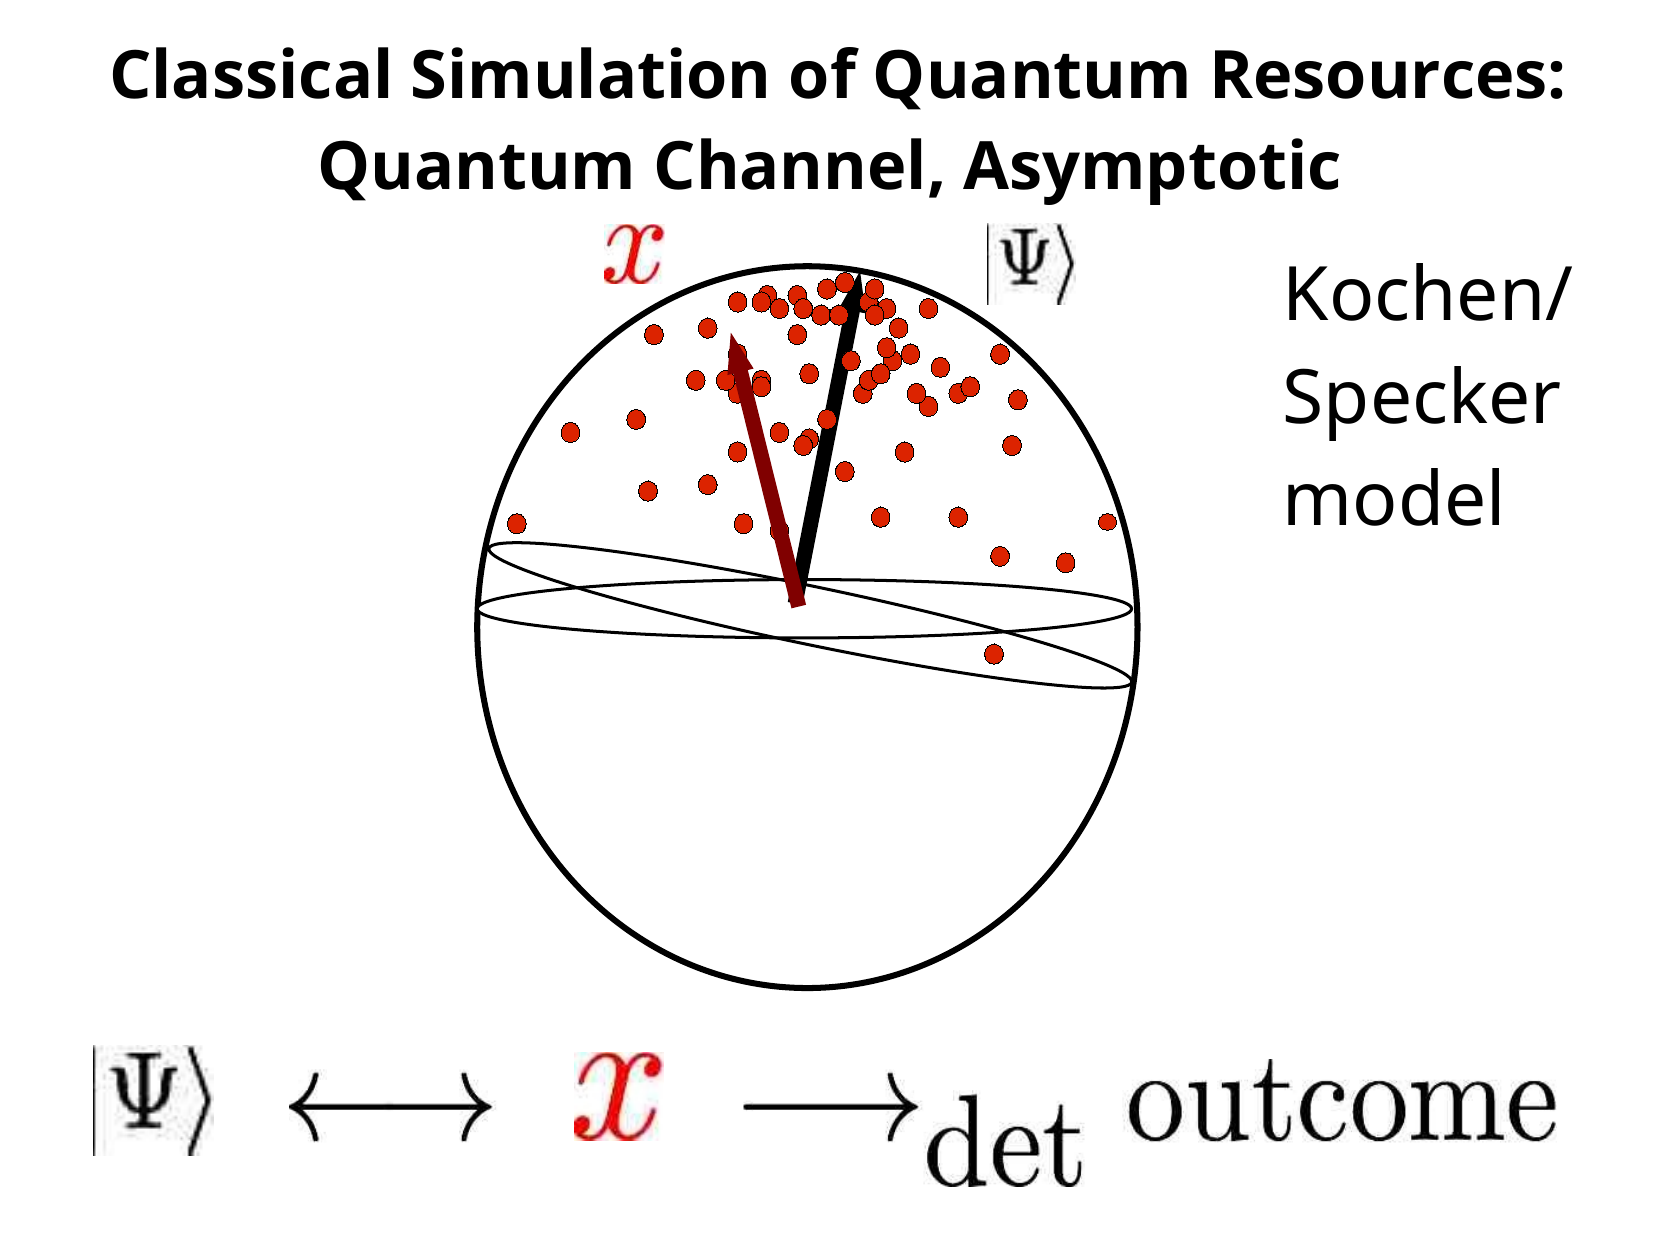

Classical Simulation of Quantum Resources:
Quantum Channel, Asymptotic
Kochen/
Specker
model